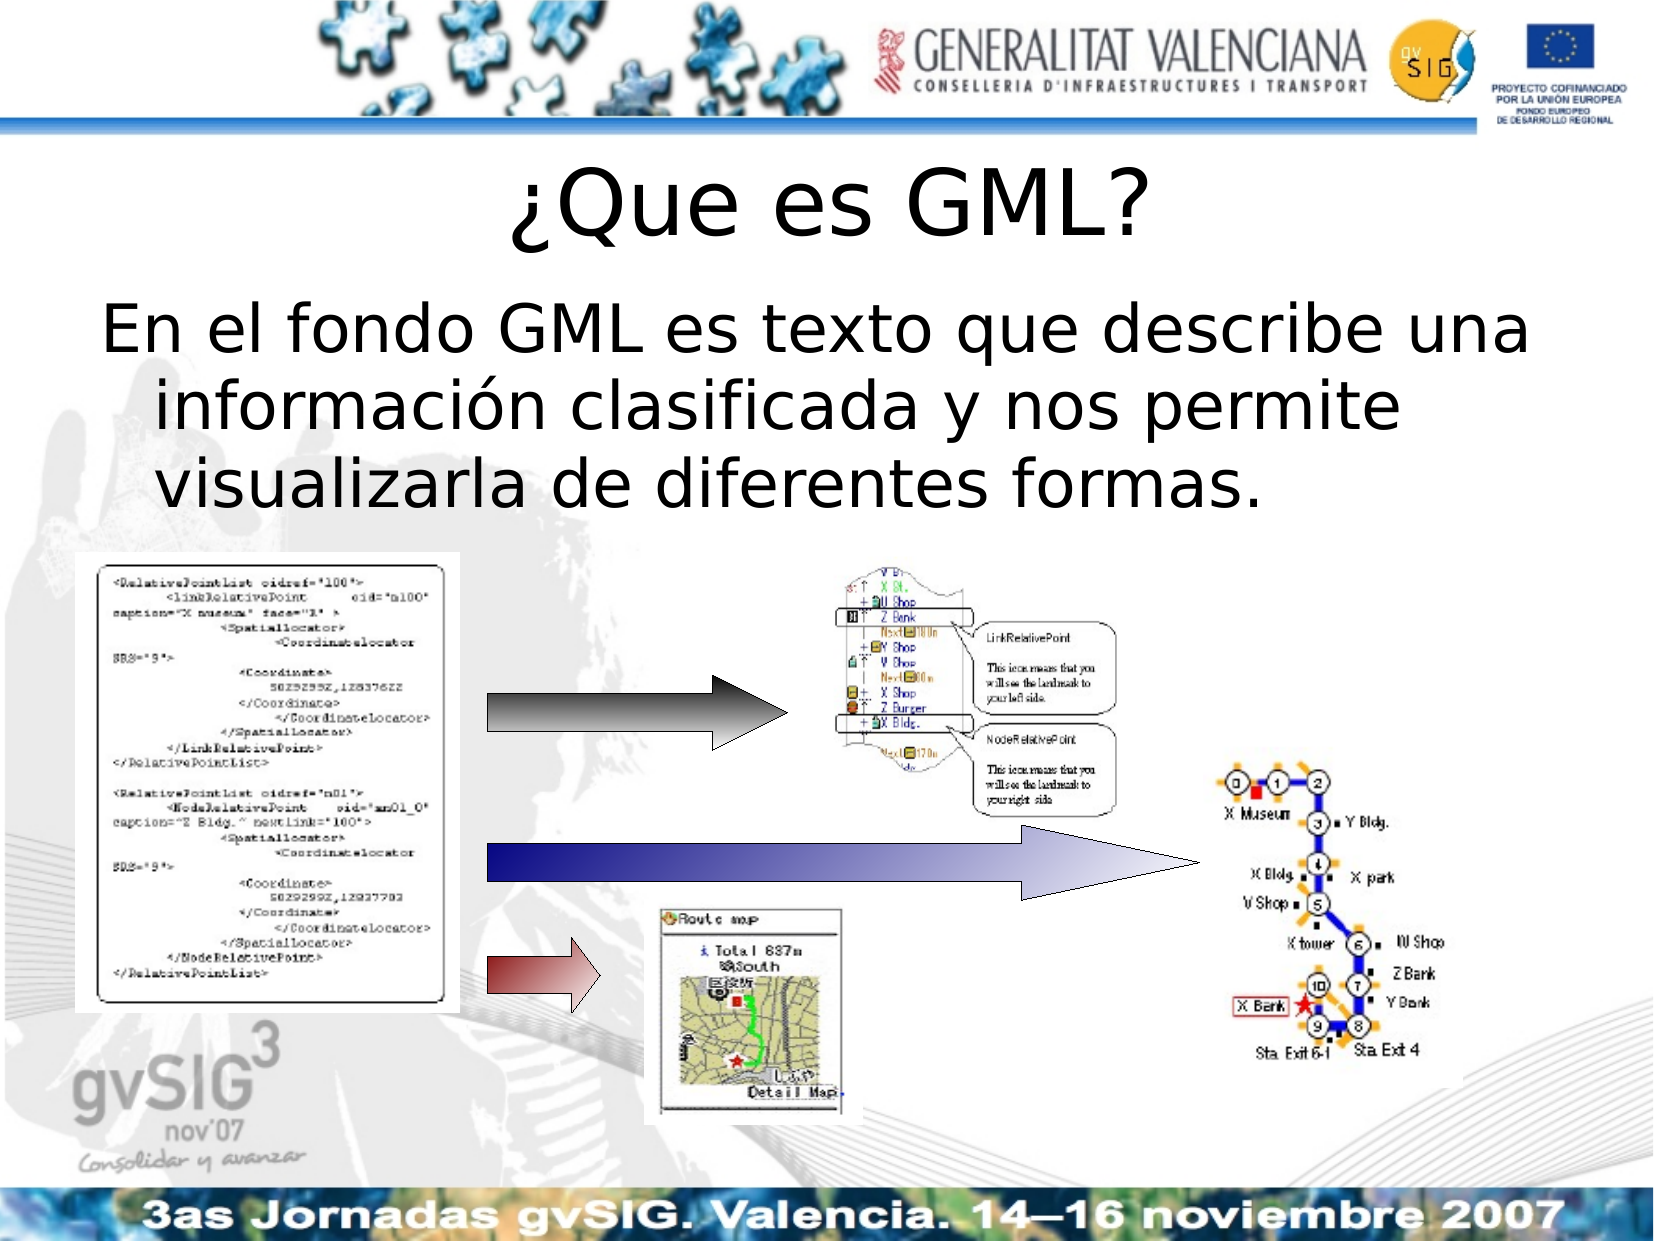

# ¿Que es GML?
En el fondo GML es texto que describe una información clasificada y nos permite visualizarla de diferentes formas.